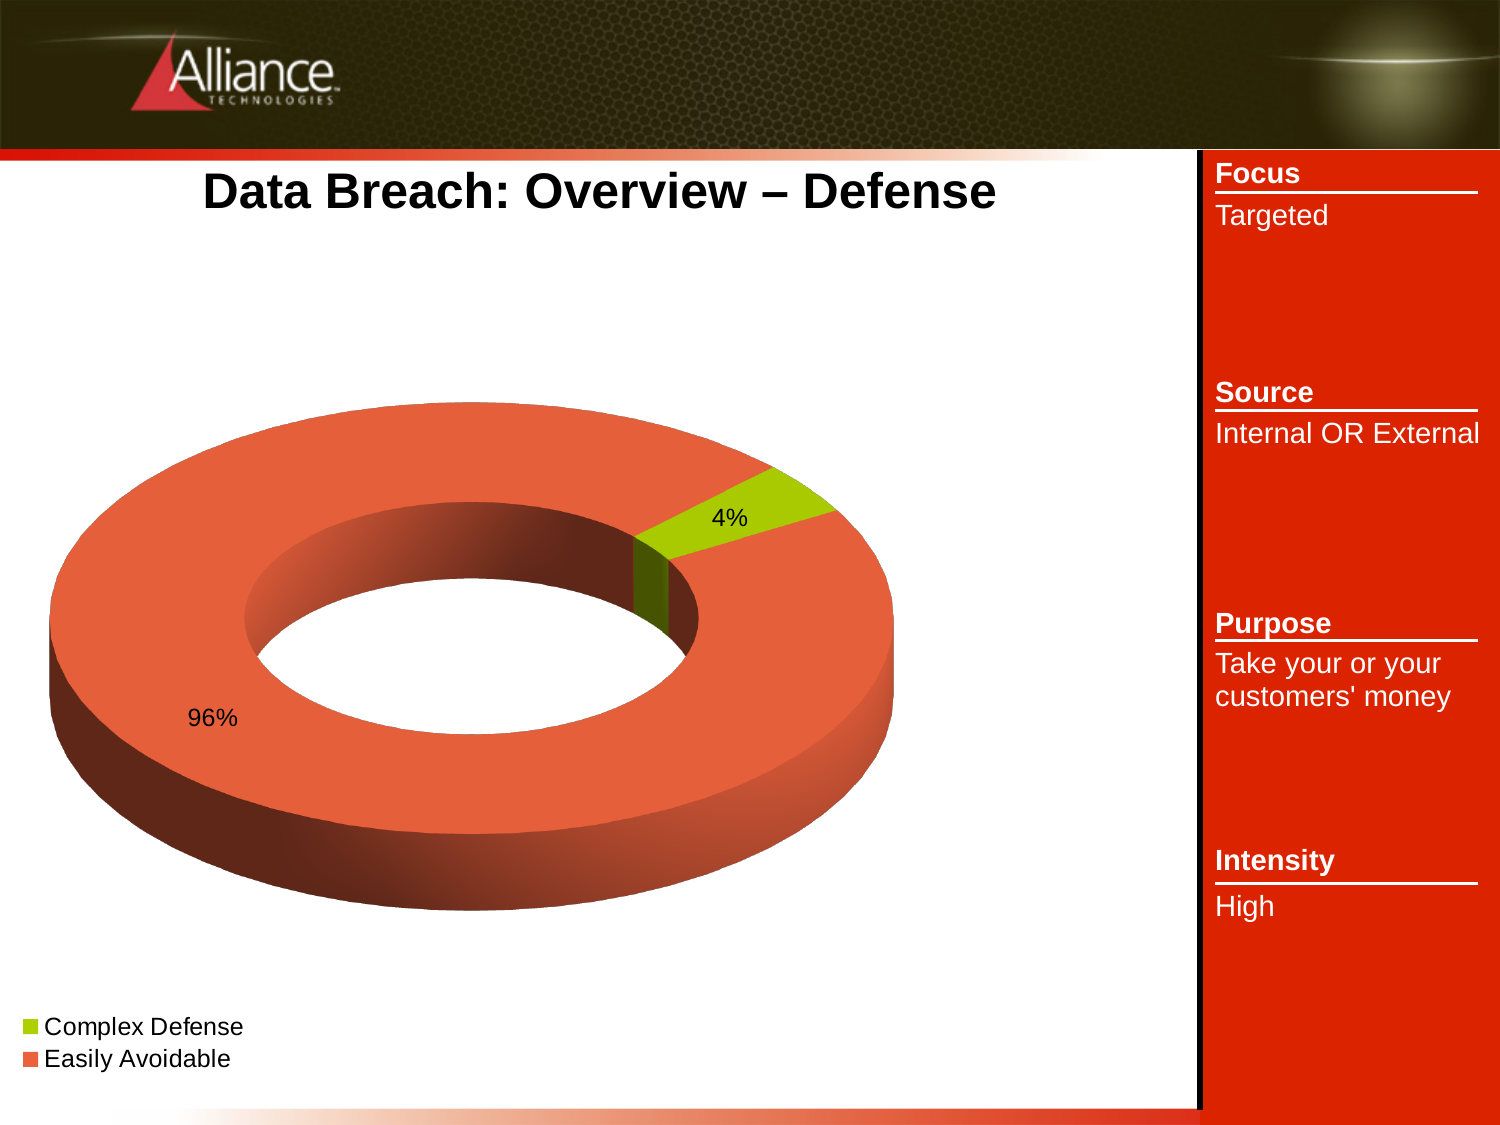

Focus
Data Breach: Overview – Defense
Targeted
### Chart
| Category | Column C |
|---|---|
| Complex Defense | 0.04 |
| Easily Avoidable | 0.96 |Source
Internal OR External
Purpose
Take your or your customers' money
Intensity
High